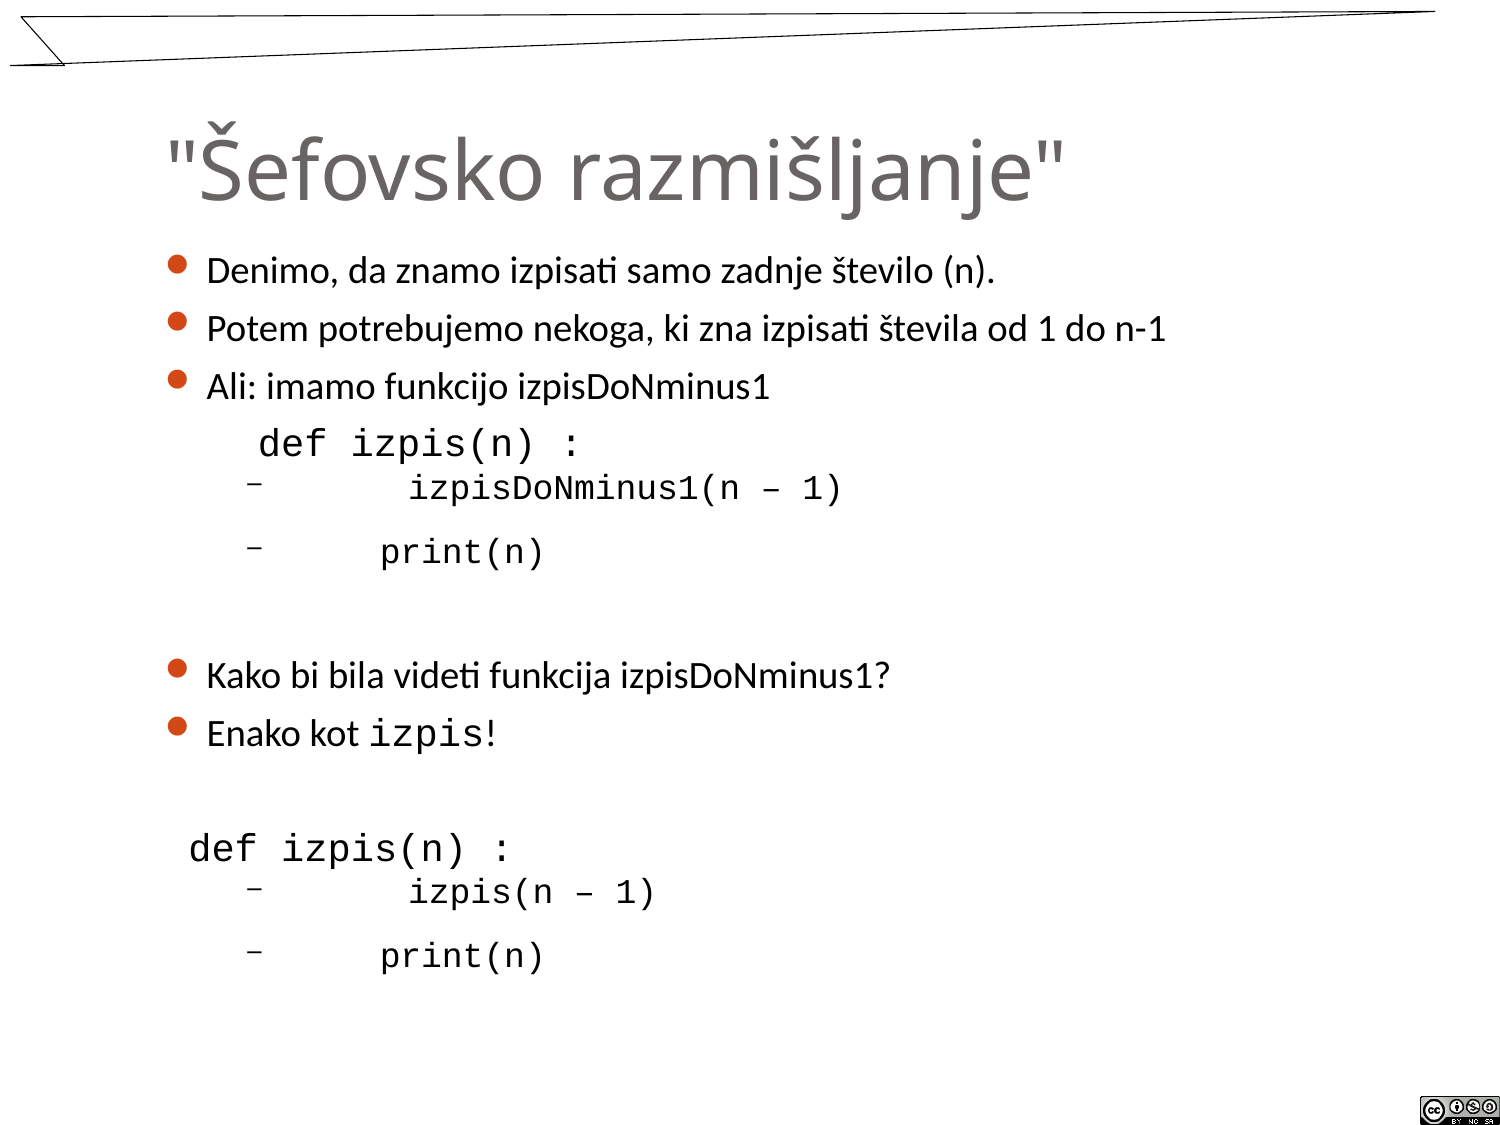

# "Šefovsko razmišljanje"
Denimo, da znamo izpisati samo zadnje število (n).
Potem potrebujemo nekoga, ki zna izpisati števila od 1 do n-1
Ali: imamo funkcijo izpisDoNminus1
 def izpis(n) :
	 izpisDoNminus1(n – 1)
 print(n)
Kako bi bila videti funkcija izpisDoNminus1?
Enako kot izpis!
 def izpis(n) :
	 izpis(n – 1)
 print(n)